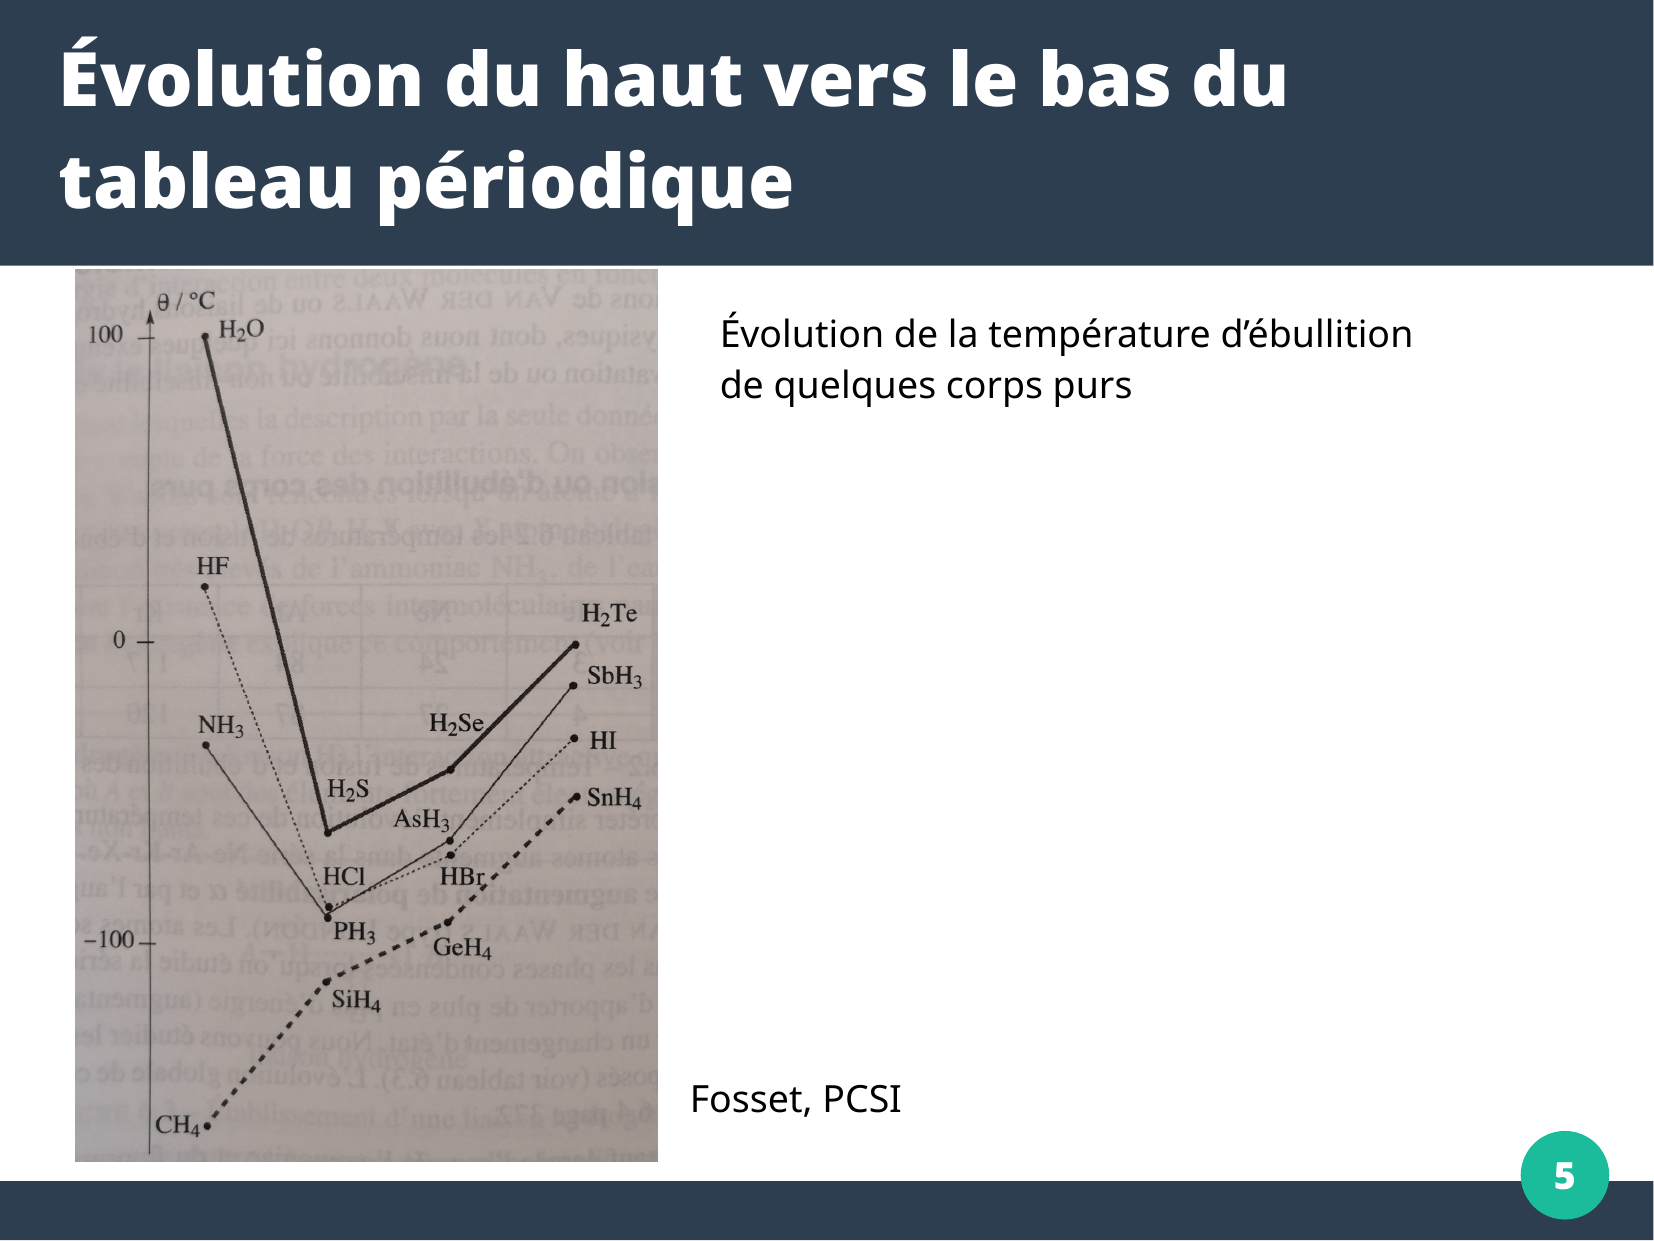

# Évolution du haut vers le bas du tableau périodique
Évolution de la température d’ébullition de quelques corps purs
Fosset, PCSI
5